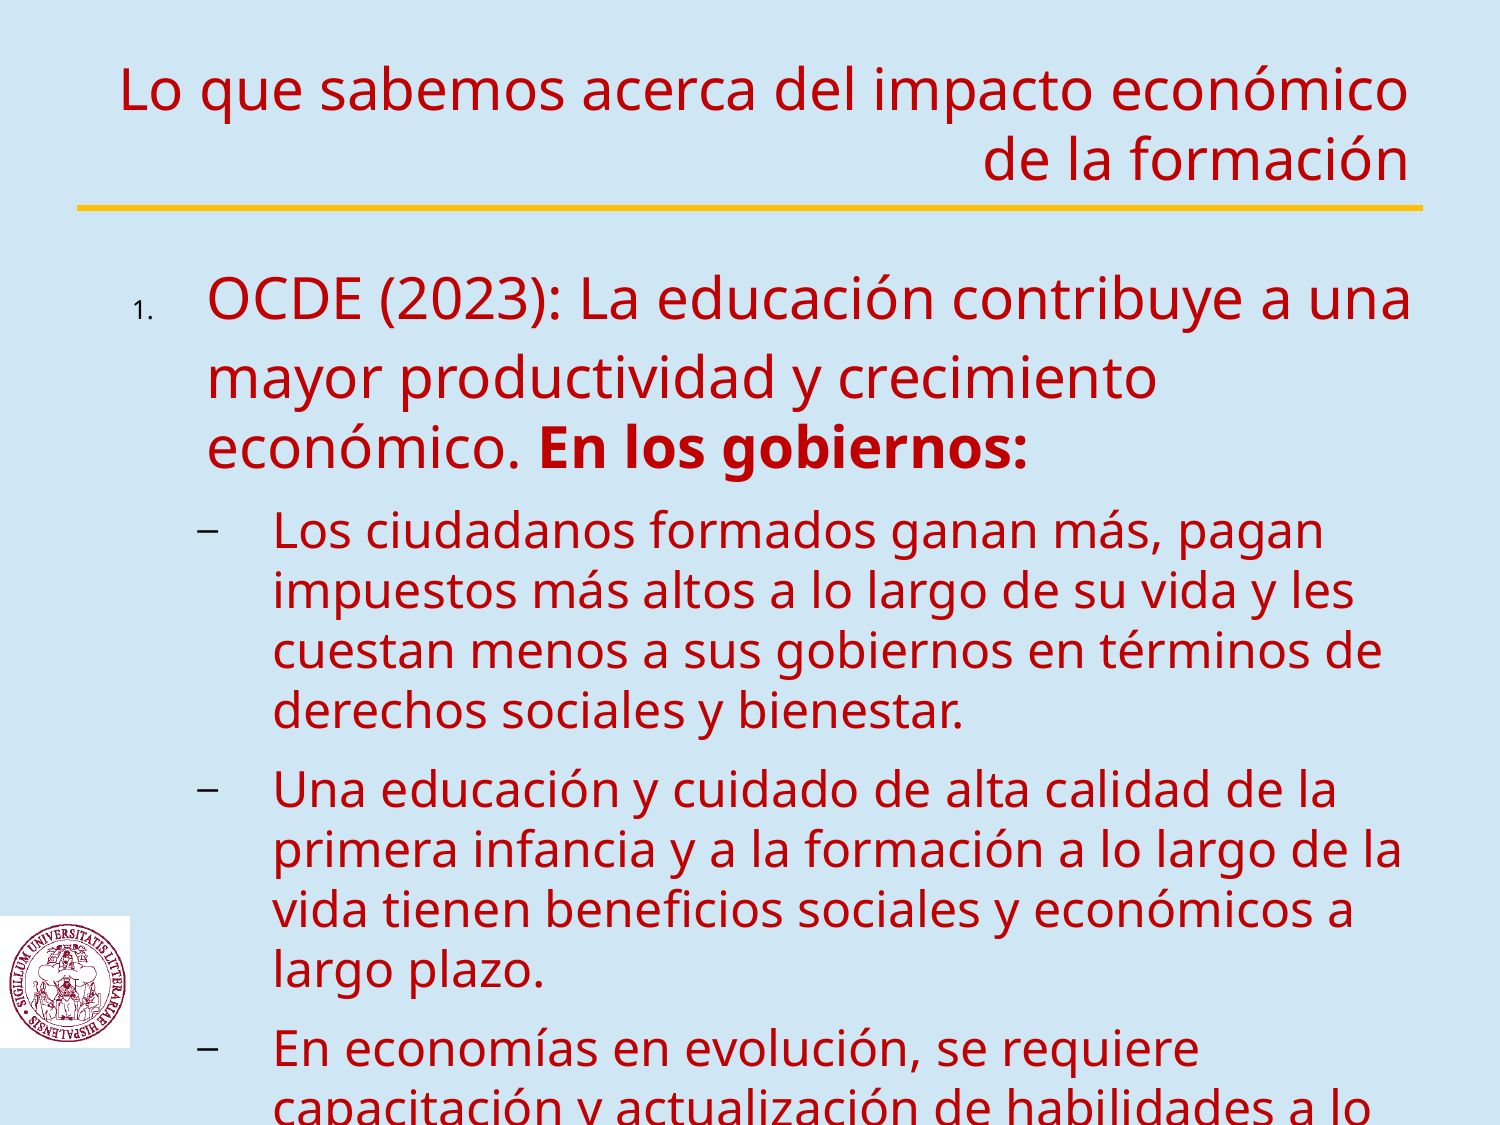

# Lo que sabemos acerca del impacto económico de la formación
OCDE (2023): La educación contribuye a una mayor productividad y crecimiento económico. En los gobiernos:
Los ciudadanos formados ganan más, pagan impuestos más altos a lo largo de su vida y les cuestan menos a sus gobiernos en términos de derechos sociales y bienestar.
Una educación y cuidado de alta calidad de la primera infancia y a la formación a lo largo de la vida tienen beneficios sociales y económicos a largo plazo.
En economías en evolución, se requiere capacitación y actualización de habilidades a lo largo de la vida para favorecer economías competitivas.